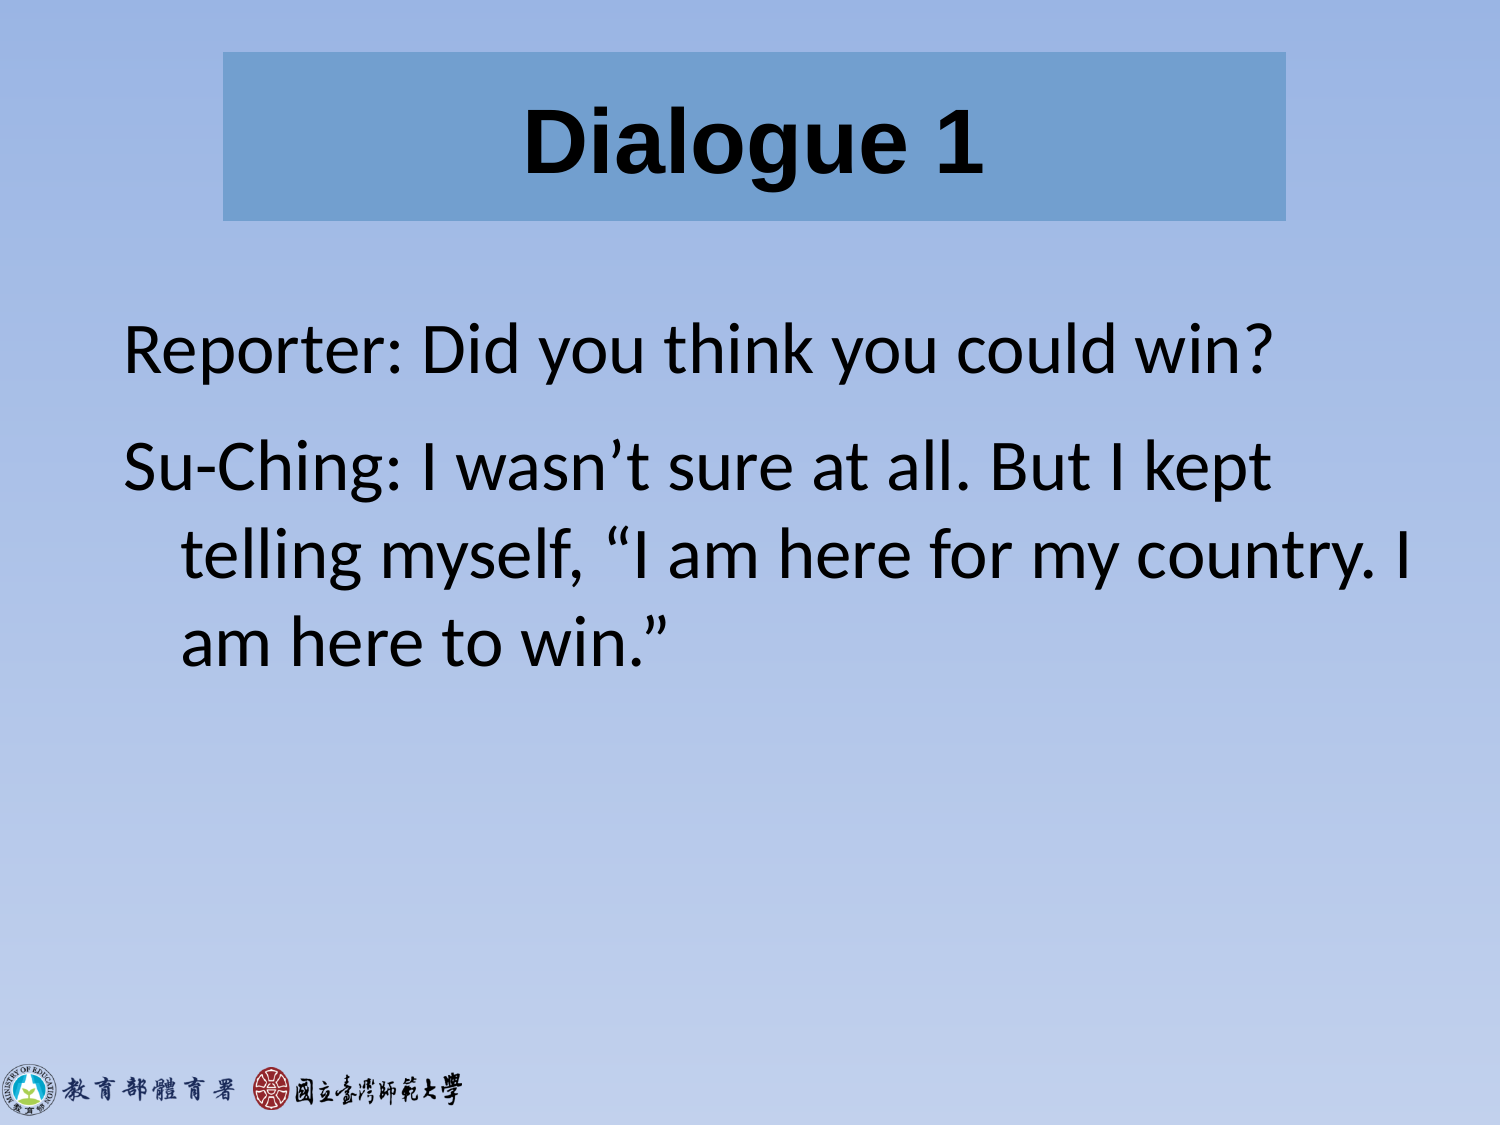

# Dialogue 1
| |
| --- |
Reporter: Did you think you could win?
Su-Ching: I wasn’t sure at all. But I kept telling myself, “I am here for my country. I am here to win.”